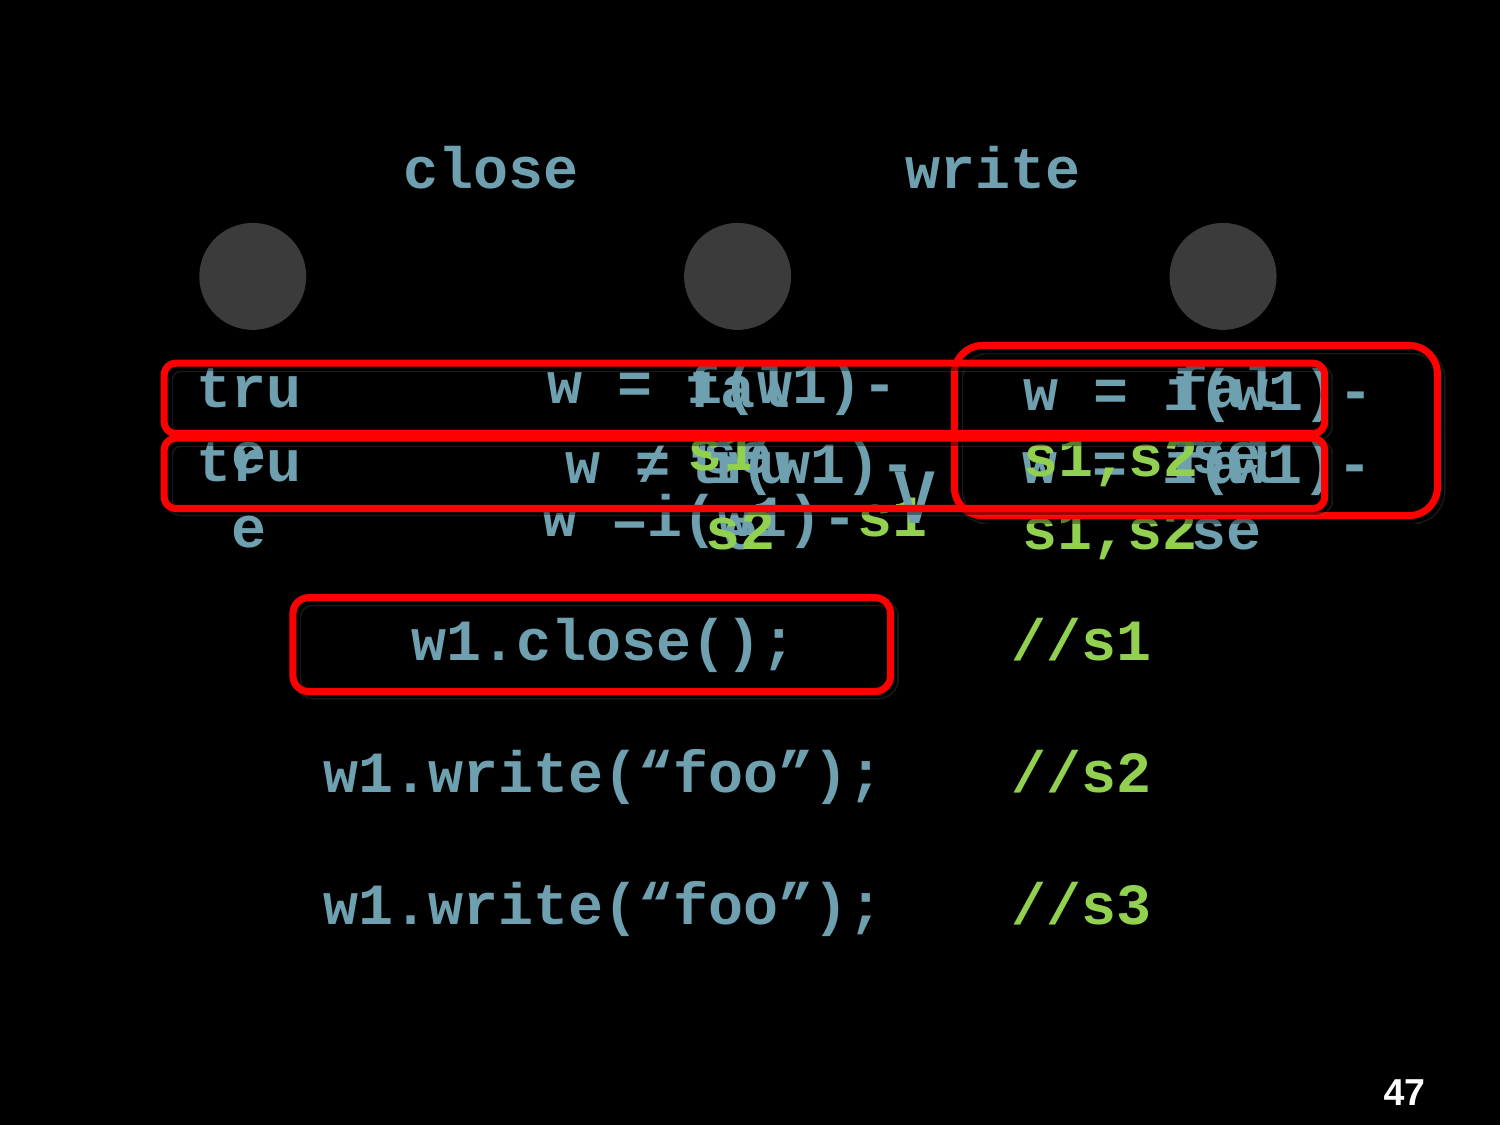

close
write
w = i(w1)-s1
true
false
false
w = i(w1)-s1,s2
true
w ≠ i(w1)-s2
true
w = i(w1)-s1,s2
false
V
w =i(w1)-s1
w1.close();
w1.write(“foo”);
w1.write(“foo”);
//s1
//s2
//s3
47